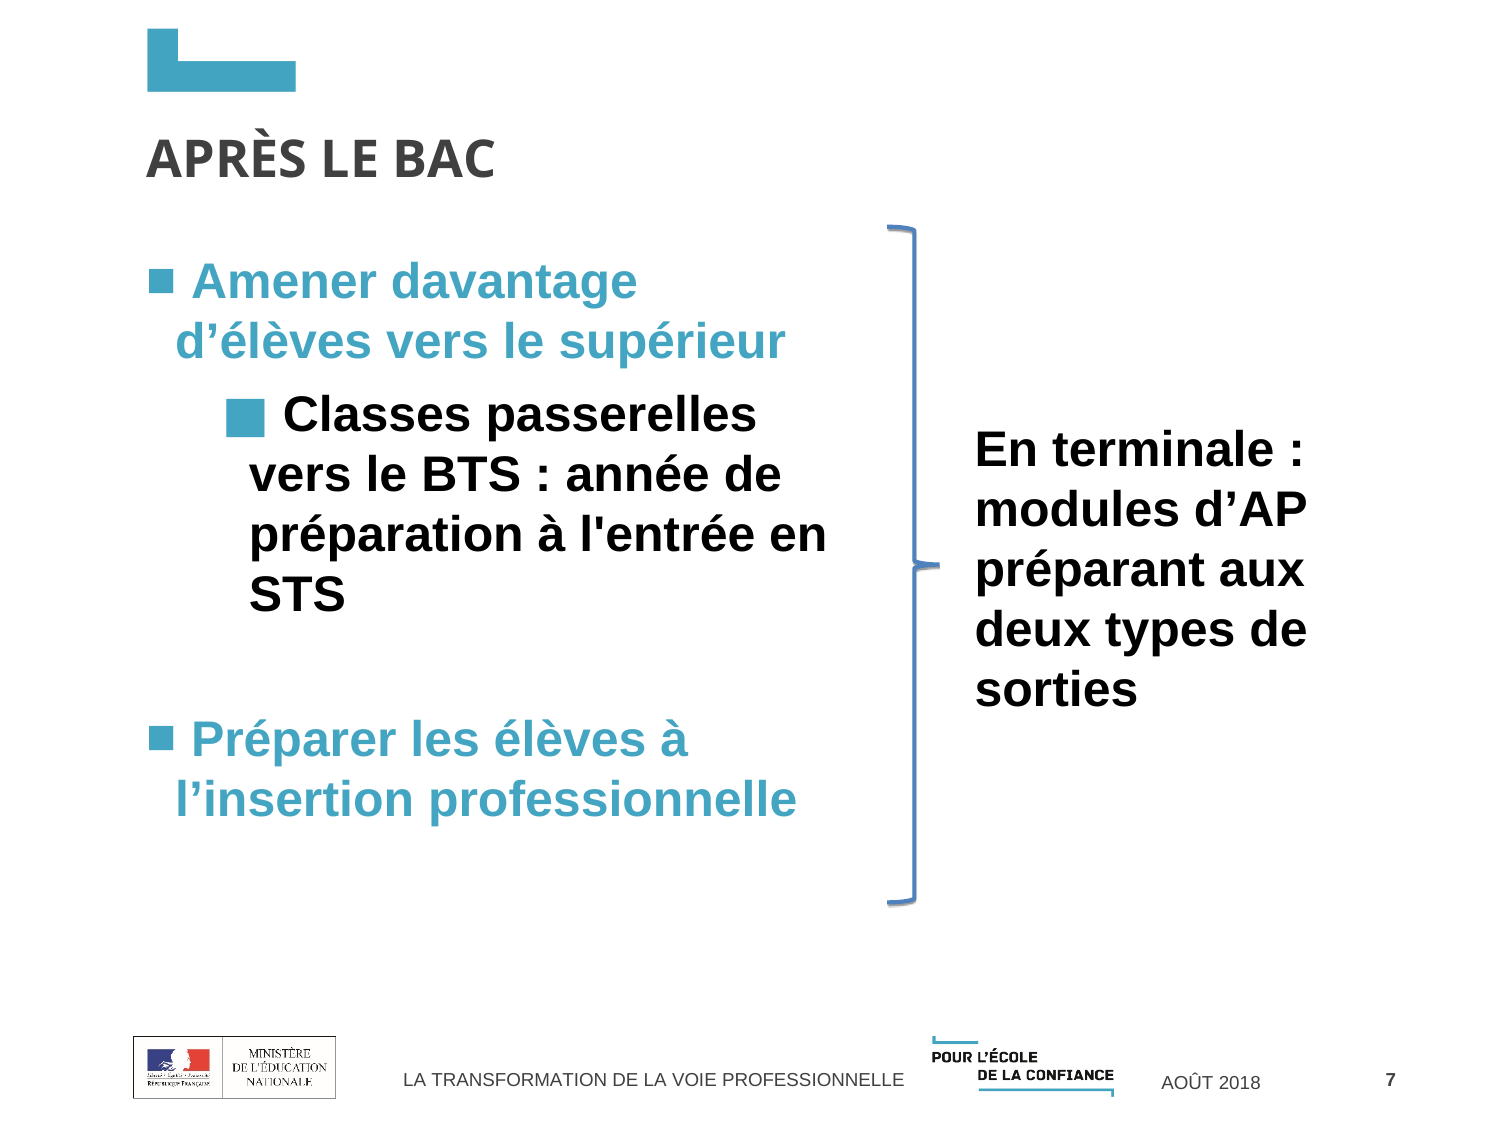

APRÈS LE BAC
 Amener davantage d’élèves vers le supérieur
 Classes passerelles vers le BTS : année de préparation à l'entrée en STS
 Préparer les élèves à l’insertion professionnelle
En terminale : modules d’AP préparant aux deux types de sorties